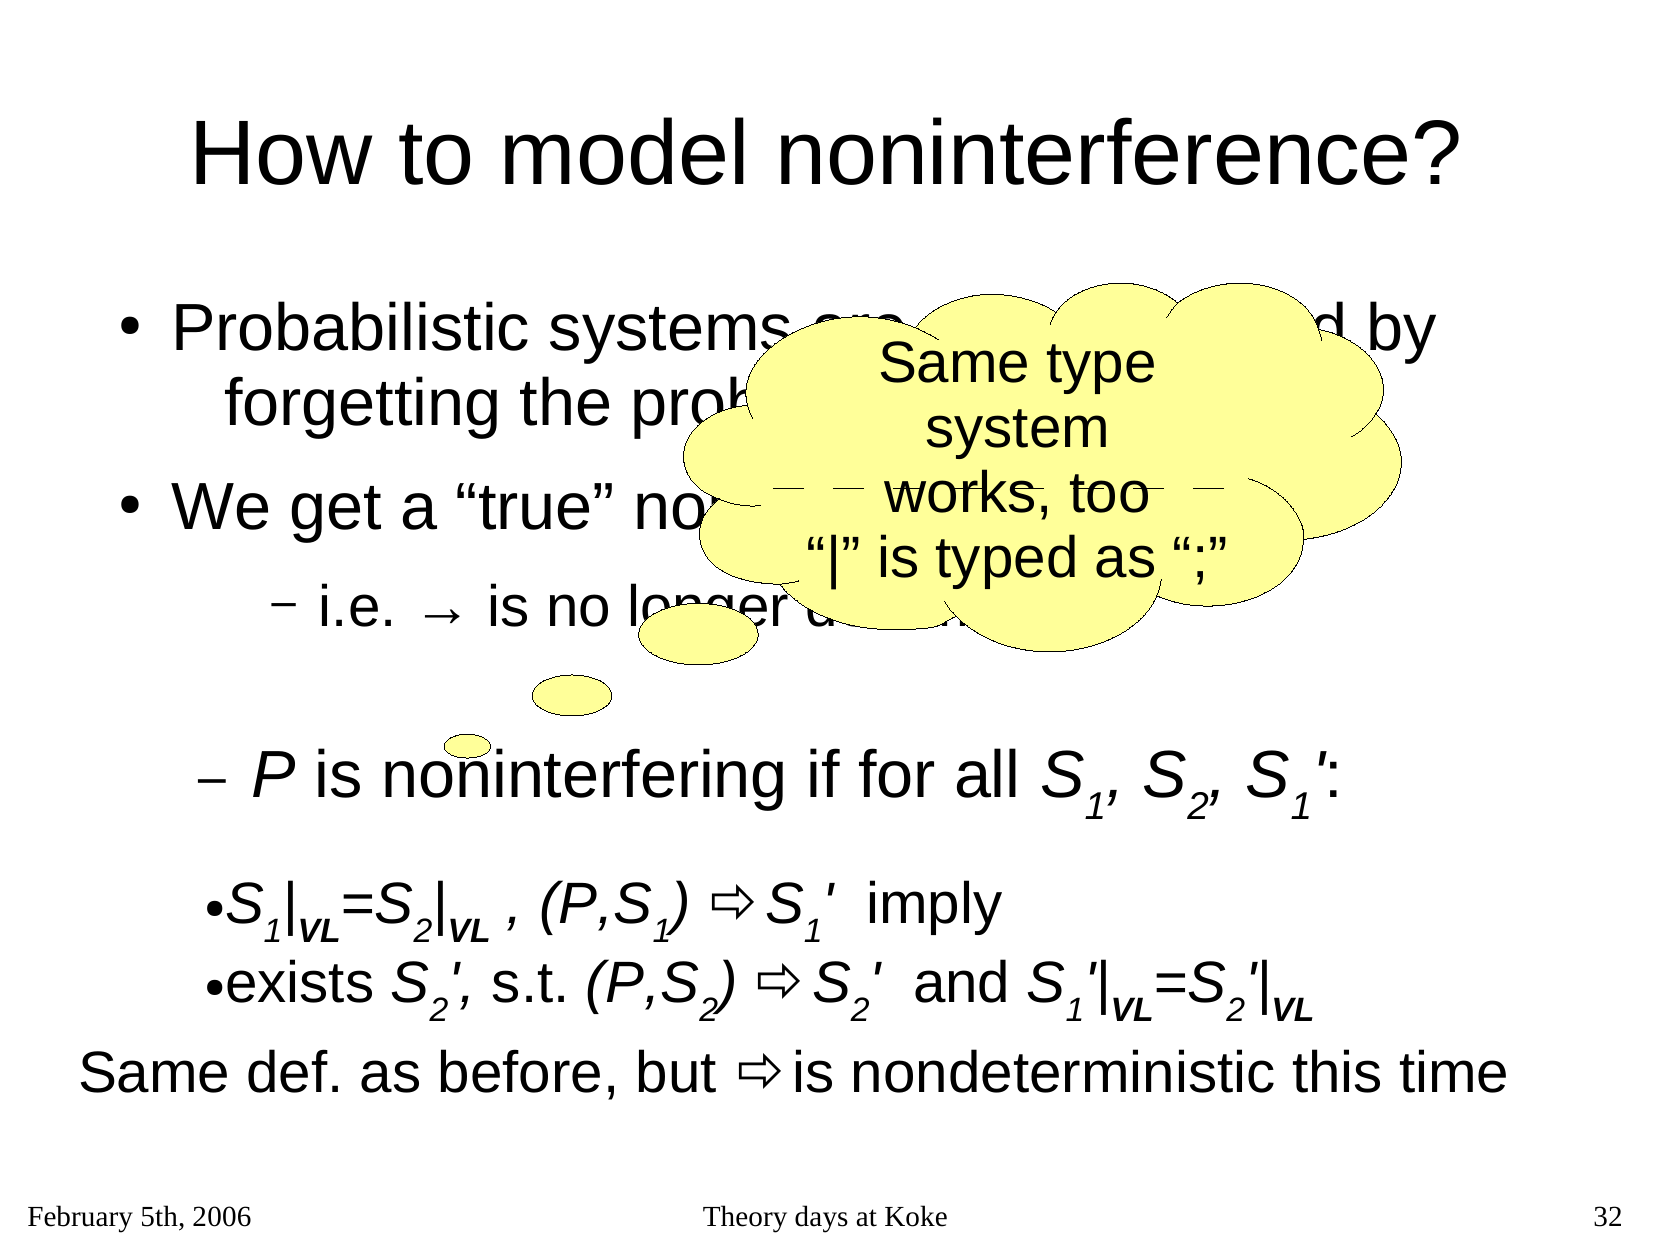

# How to model noninterference?
Same type system
works, too
“|” is typed as “;”
Probabilistic systems are often modeled by forgetting the probabilities
We get a “true” nondeterministic system
i.e. → is no longer deterministic
P is noninterfering if for all S1, S2, S1':
S1|VL=S2|VL , (P,S1) S1' imply
exists S2', s.t. (P,S2) S2' and S1'|VL=S2'|VL
Same def. as before, but is nondeterministic this time
February 5th, 2006
Theory days at Koke
32